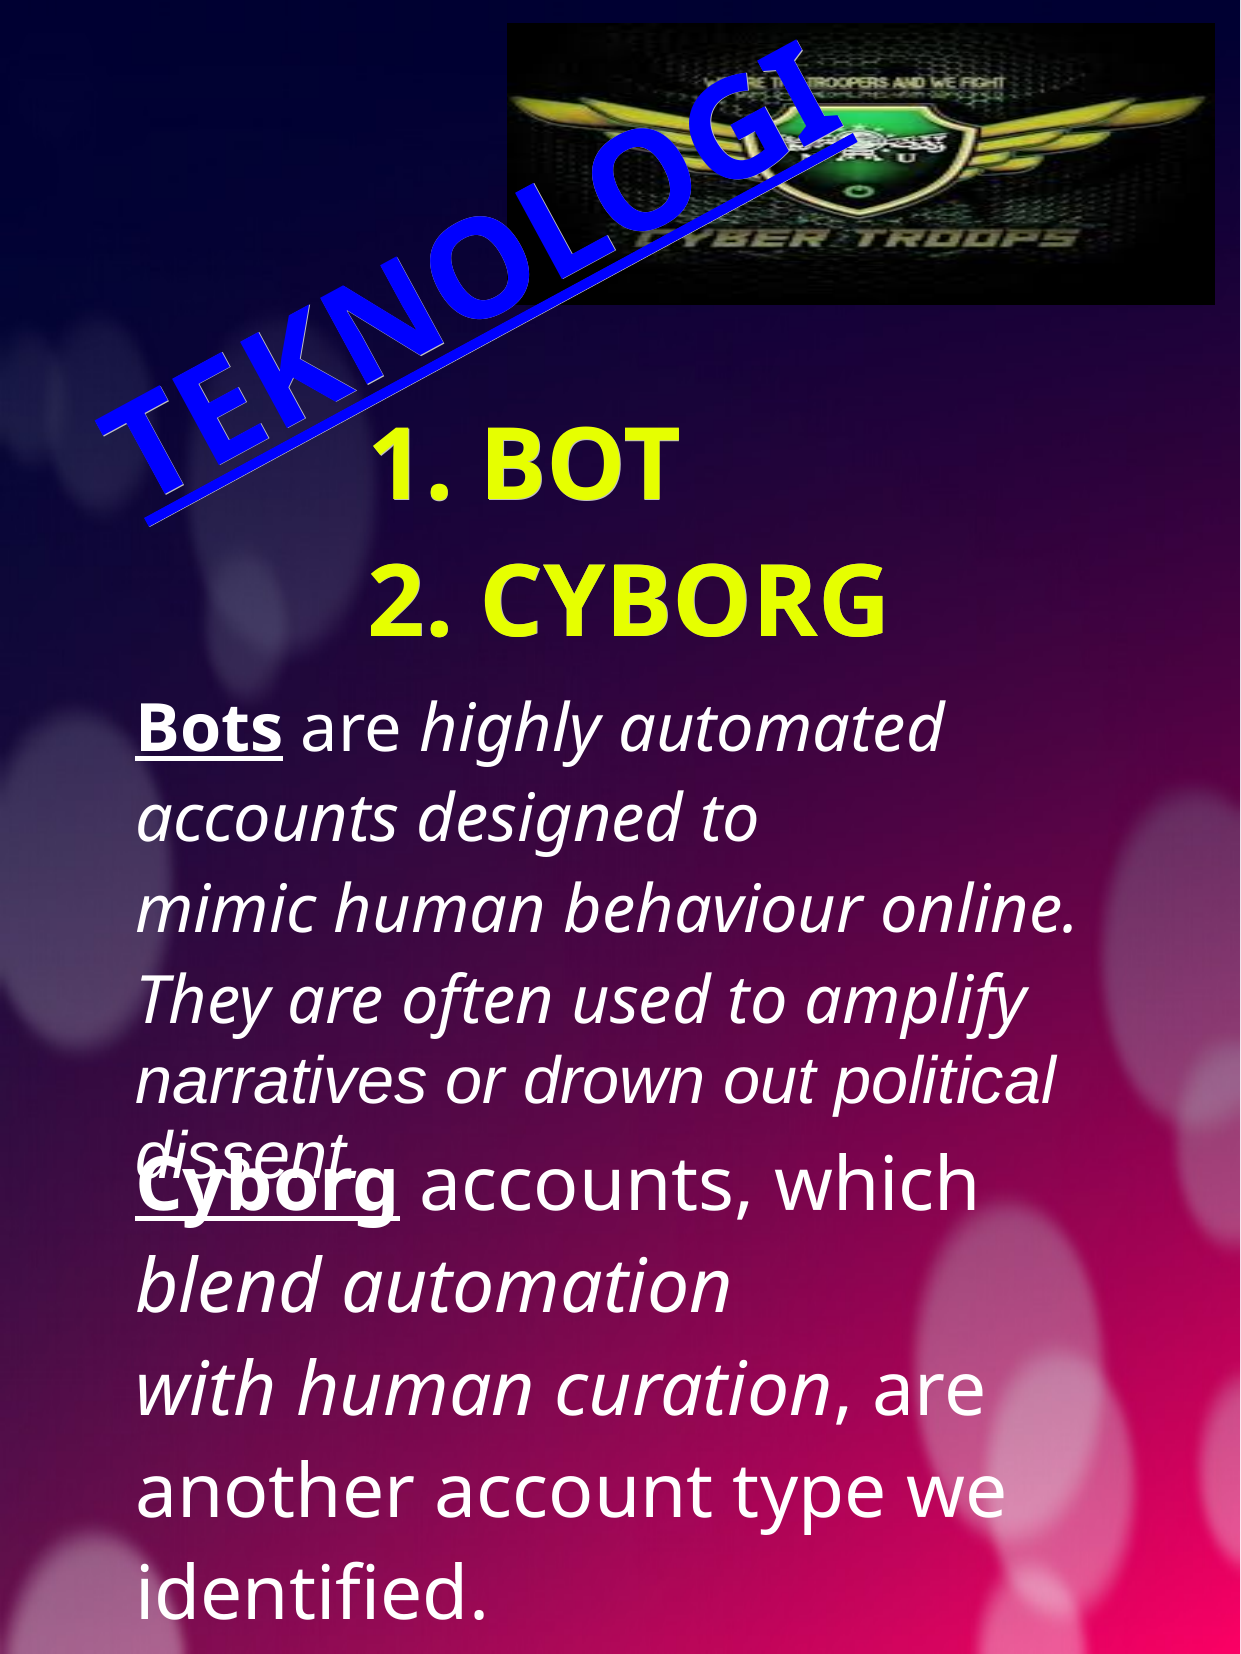

# TEKNOLOGI
1. BOT
2. CYBORG
Bots are highly automated accounts designed to
mimic human behaviour online. They are often used to amplify
narratives or drown out political dissent.
Cyborg accounts, which blend automation
with human curation, are another account type we identified.